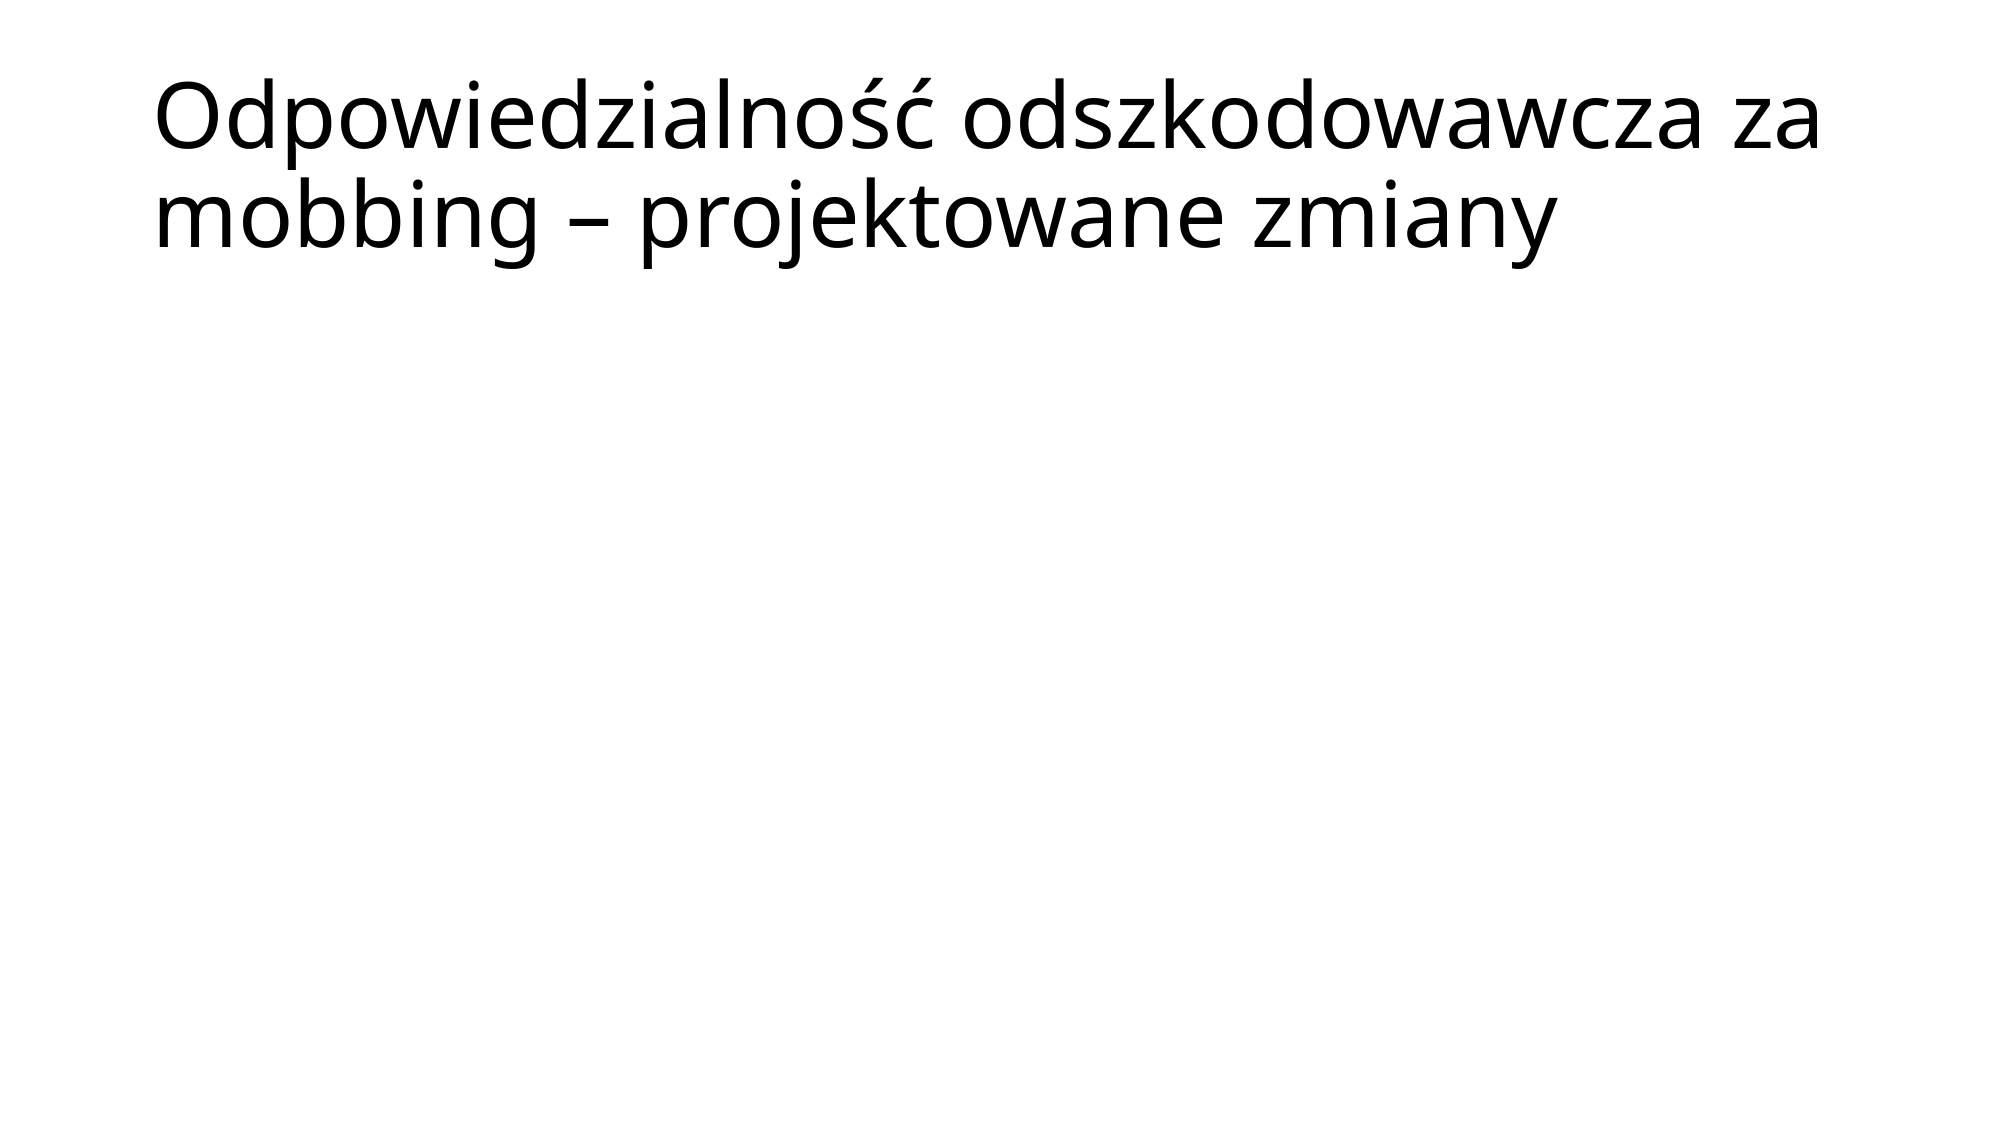

# Odpowiedzialność odszkodowawcza za mobbing – projektowane zmiany